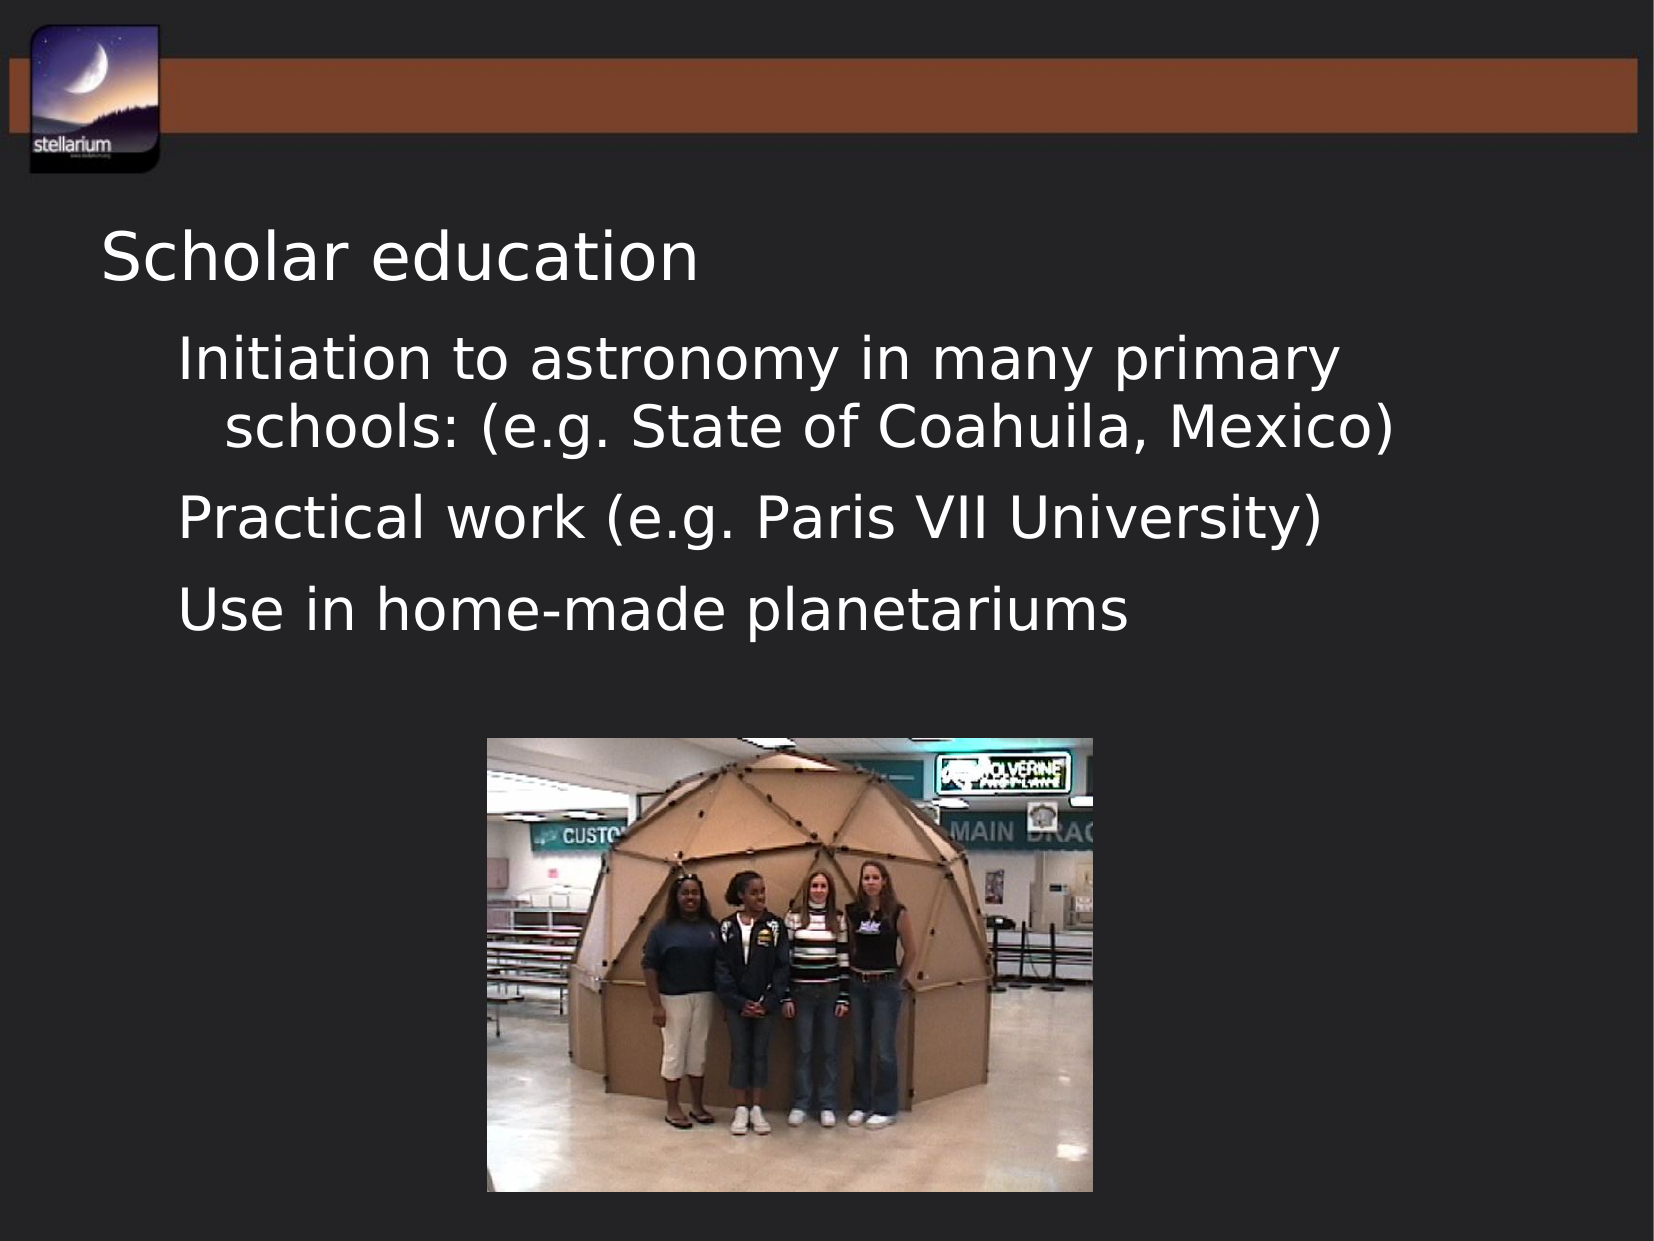

# Scholar education
Initiation to astronomy in many primary schools: (e.g. State of Coahuila, Mexico)
Practical work (e.g. Paris VII University)
Use in home-made planetariums